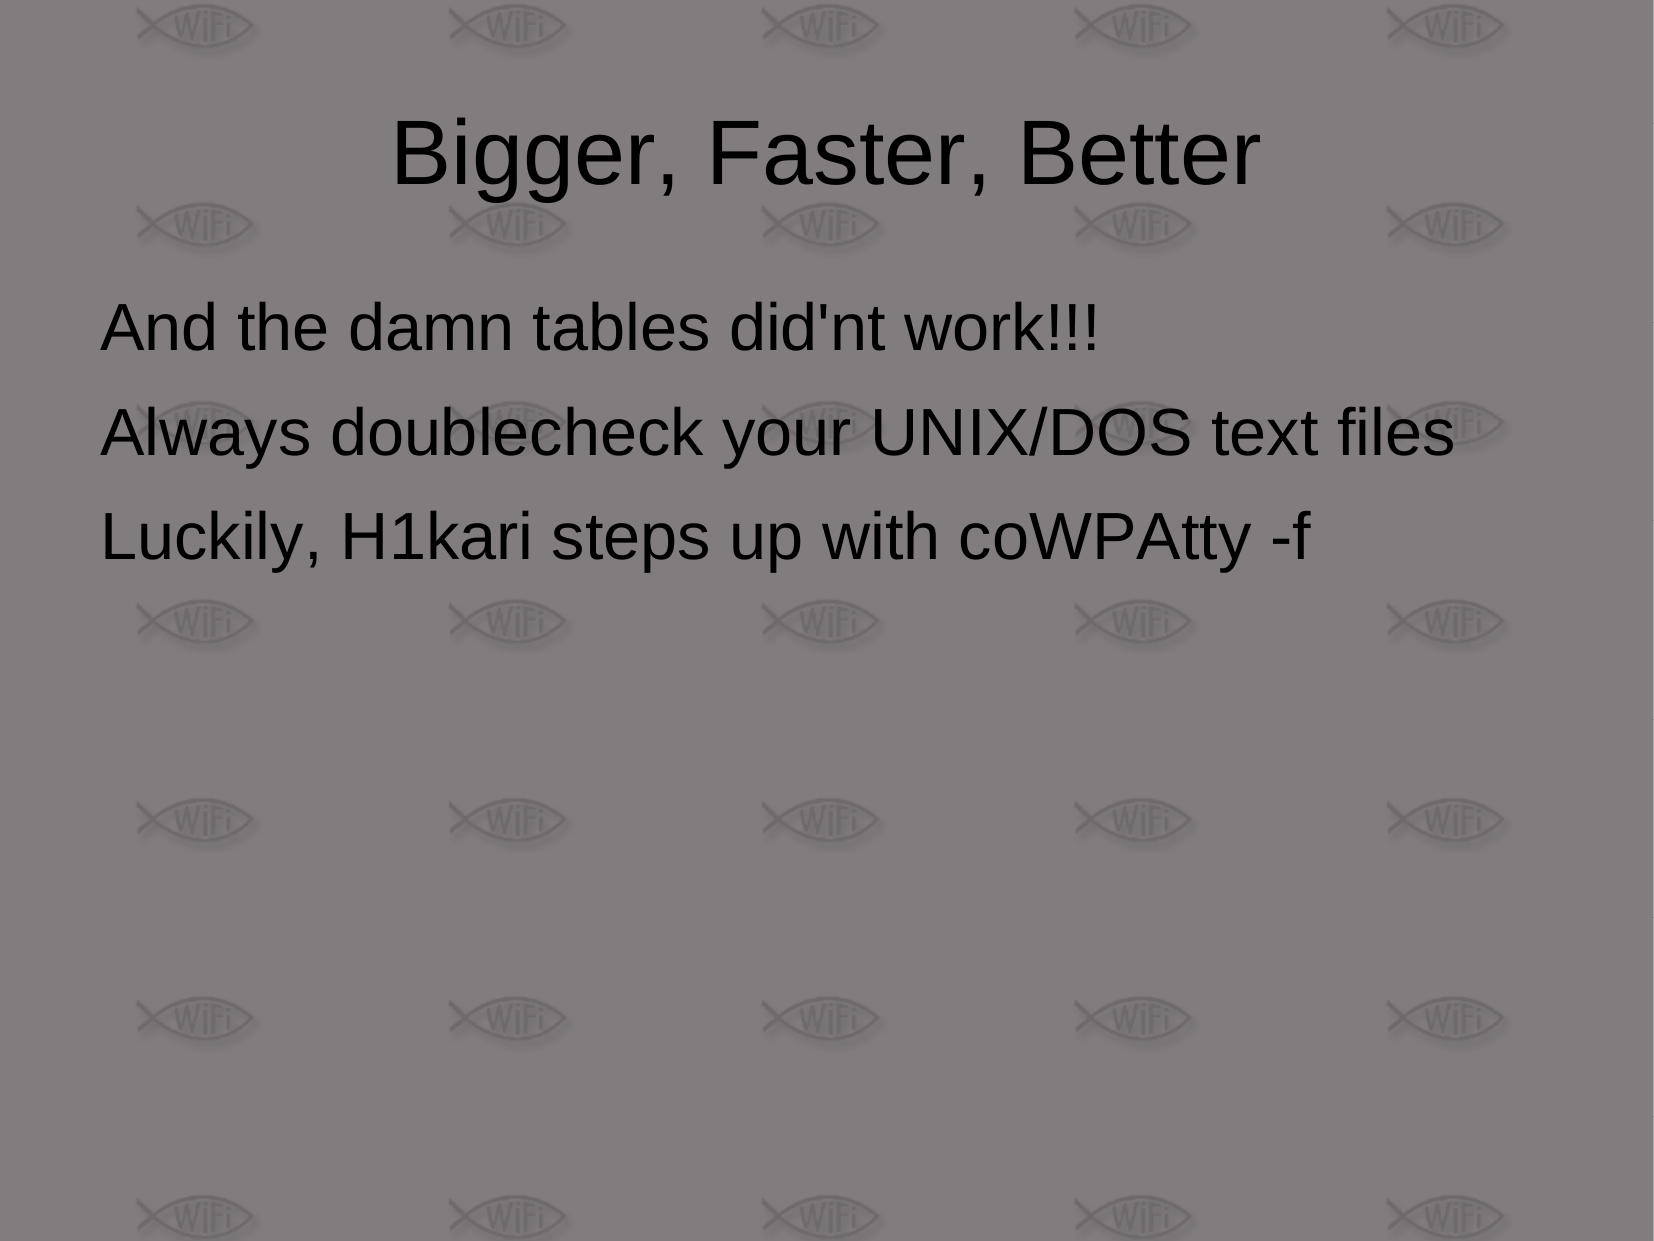

# Bigger, Faster, Better
And the damn tables did'nt work!!!
Always doublecheck your UNIX/DOS text files
Luckily, H1kari steps up with coWPAtty -f